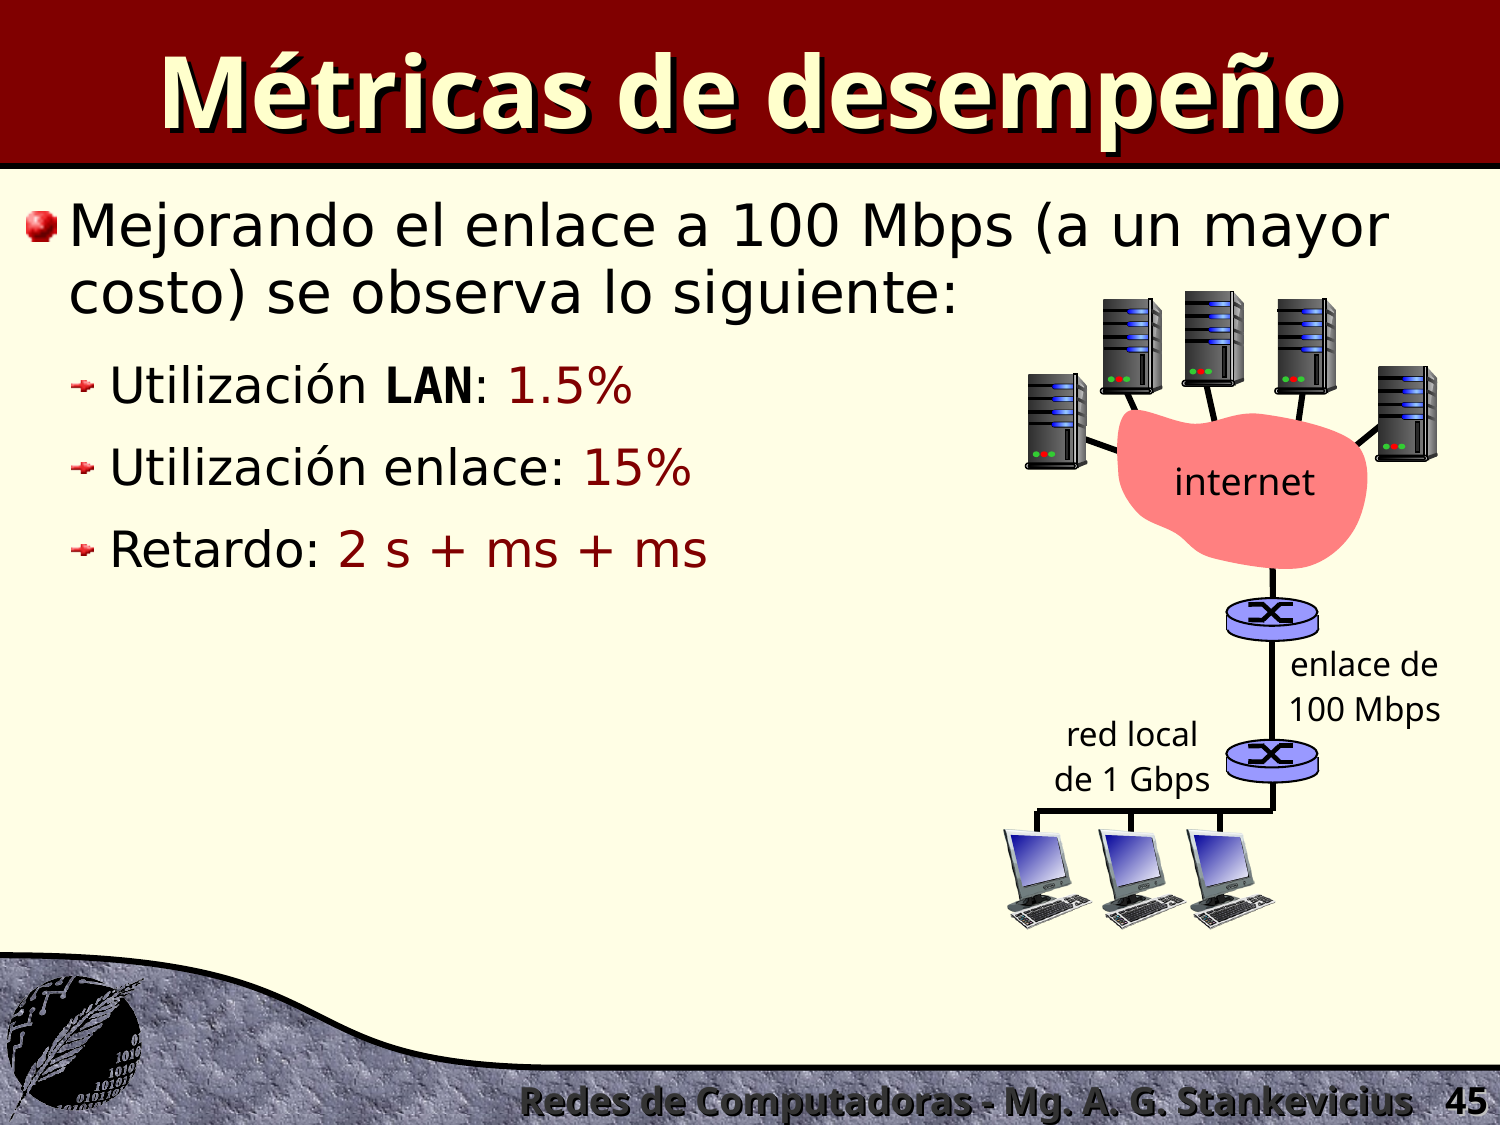

# Métricas de desempeño
Mejorando el enlace a 100 Mbps (a un mayor costo) se observa lo siguiente:
Utilización LAN: 1.5%
Utilización enlace: 15%
Retardo: 2 s + ms + ms
internet
enlace de
100 Mbps
red local
de 1 Gbps
45